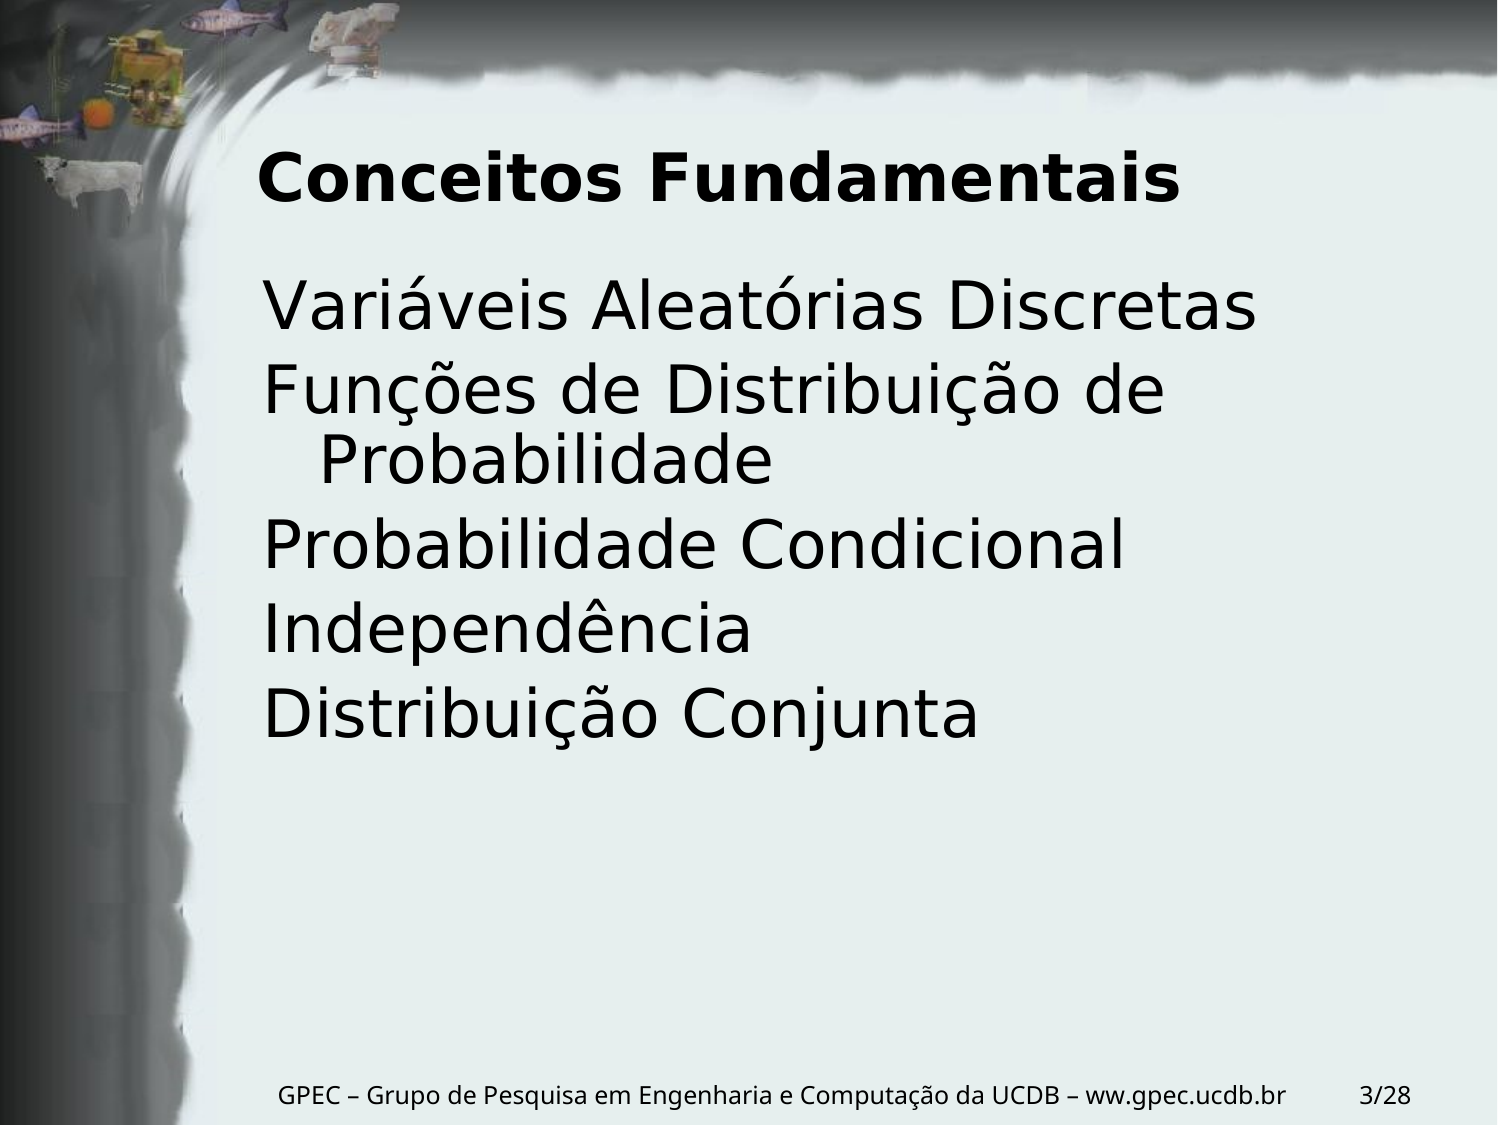

# Conceitos Fundamentais
Variáveis Aleatórias Discretas
Funções de Distribuição de Probabilidade
Probabilidade Condicional
Independência
Distribuição Conjunta